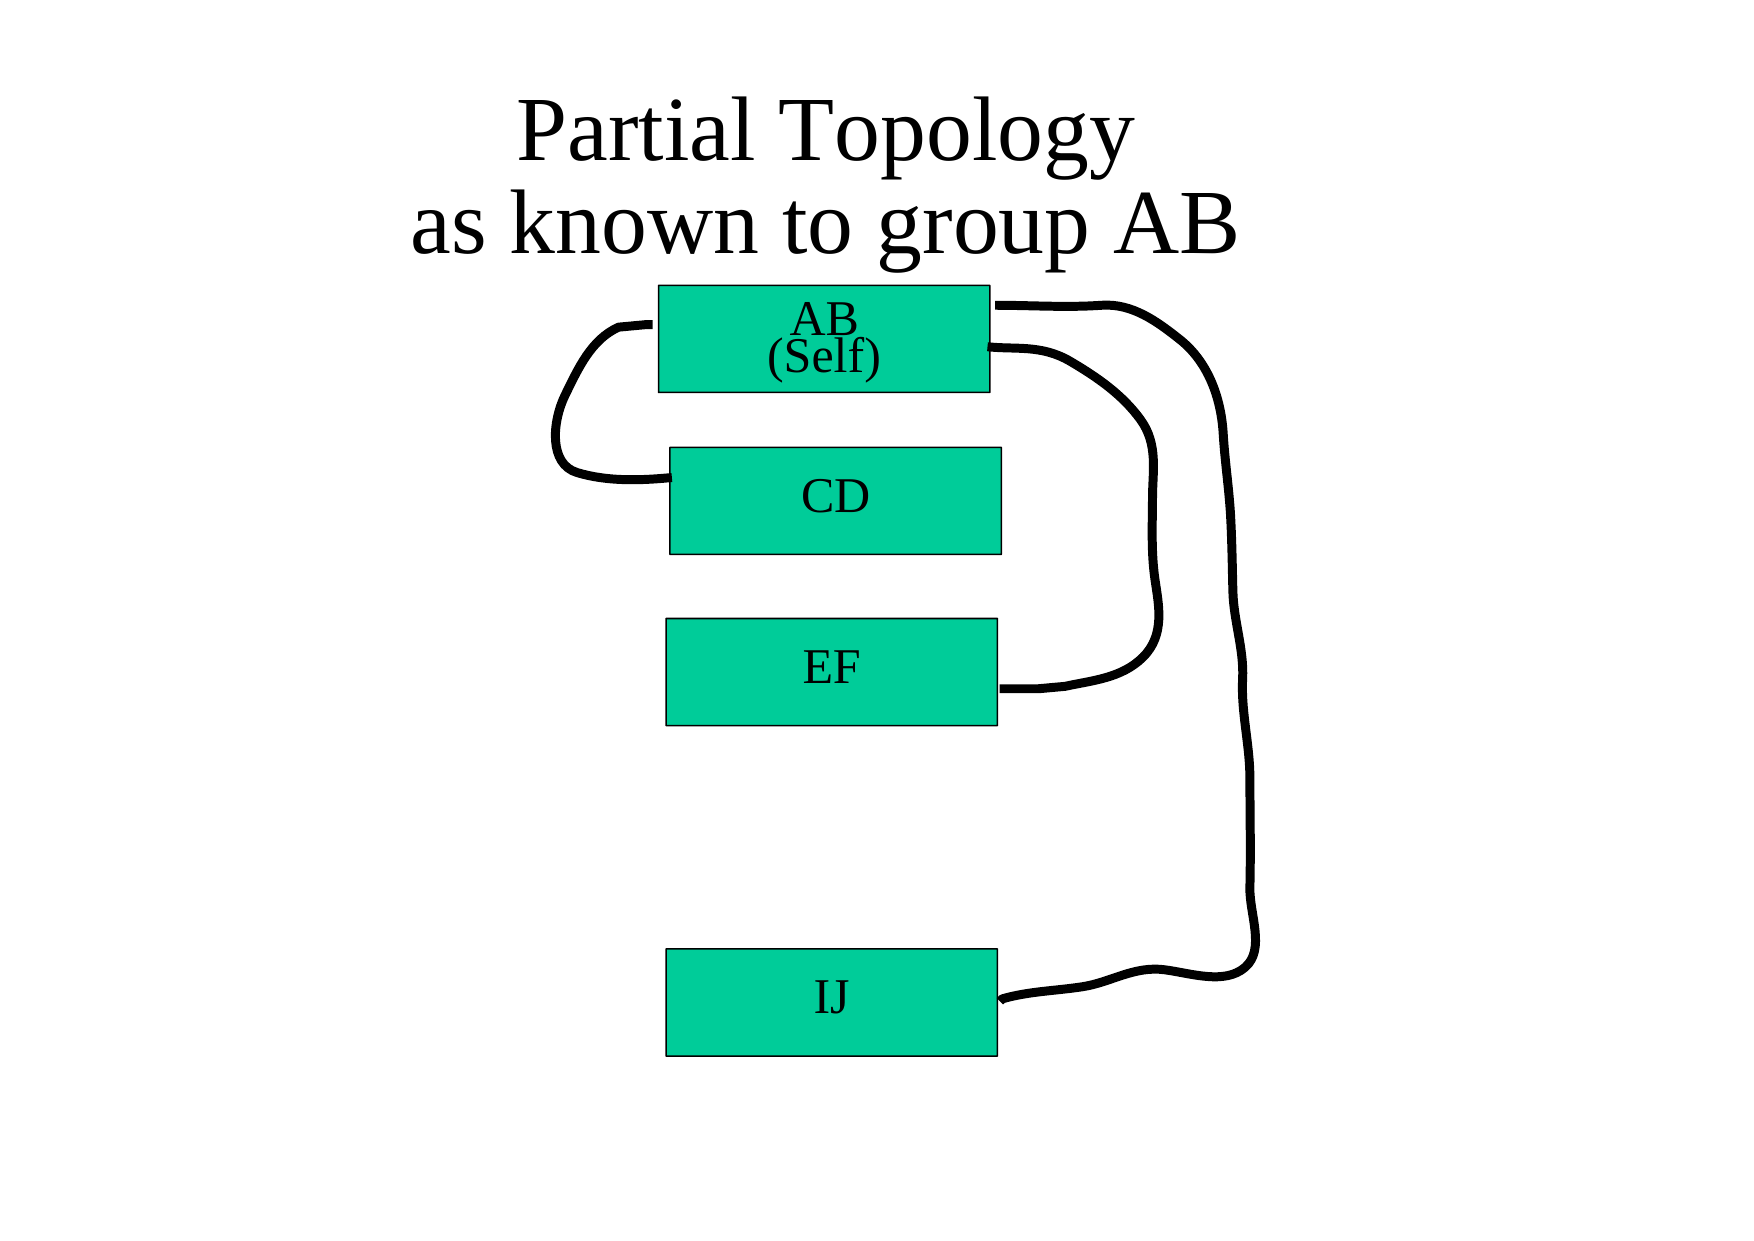

Partial Topology
as known to group AB
AB
(Self)‏
CD
EF
IJ